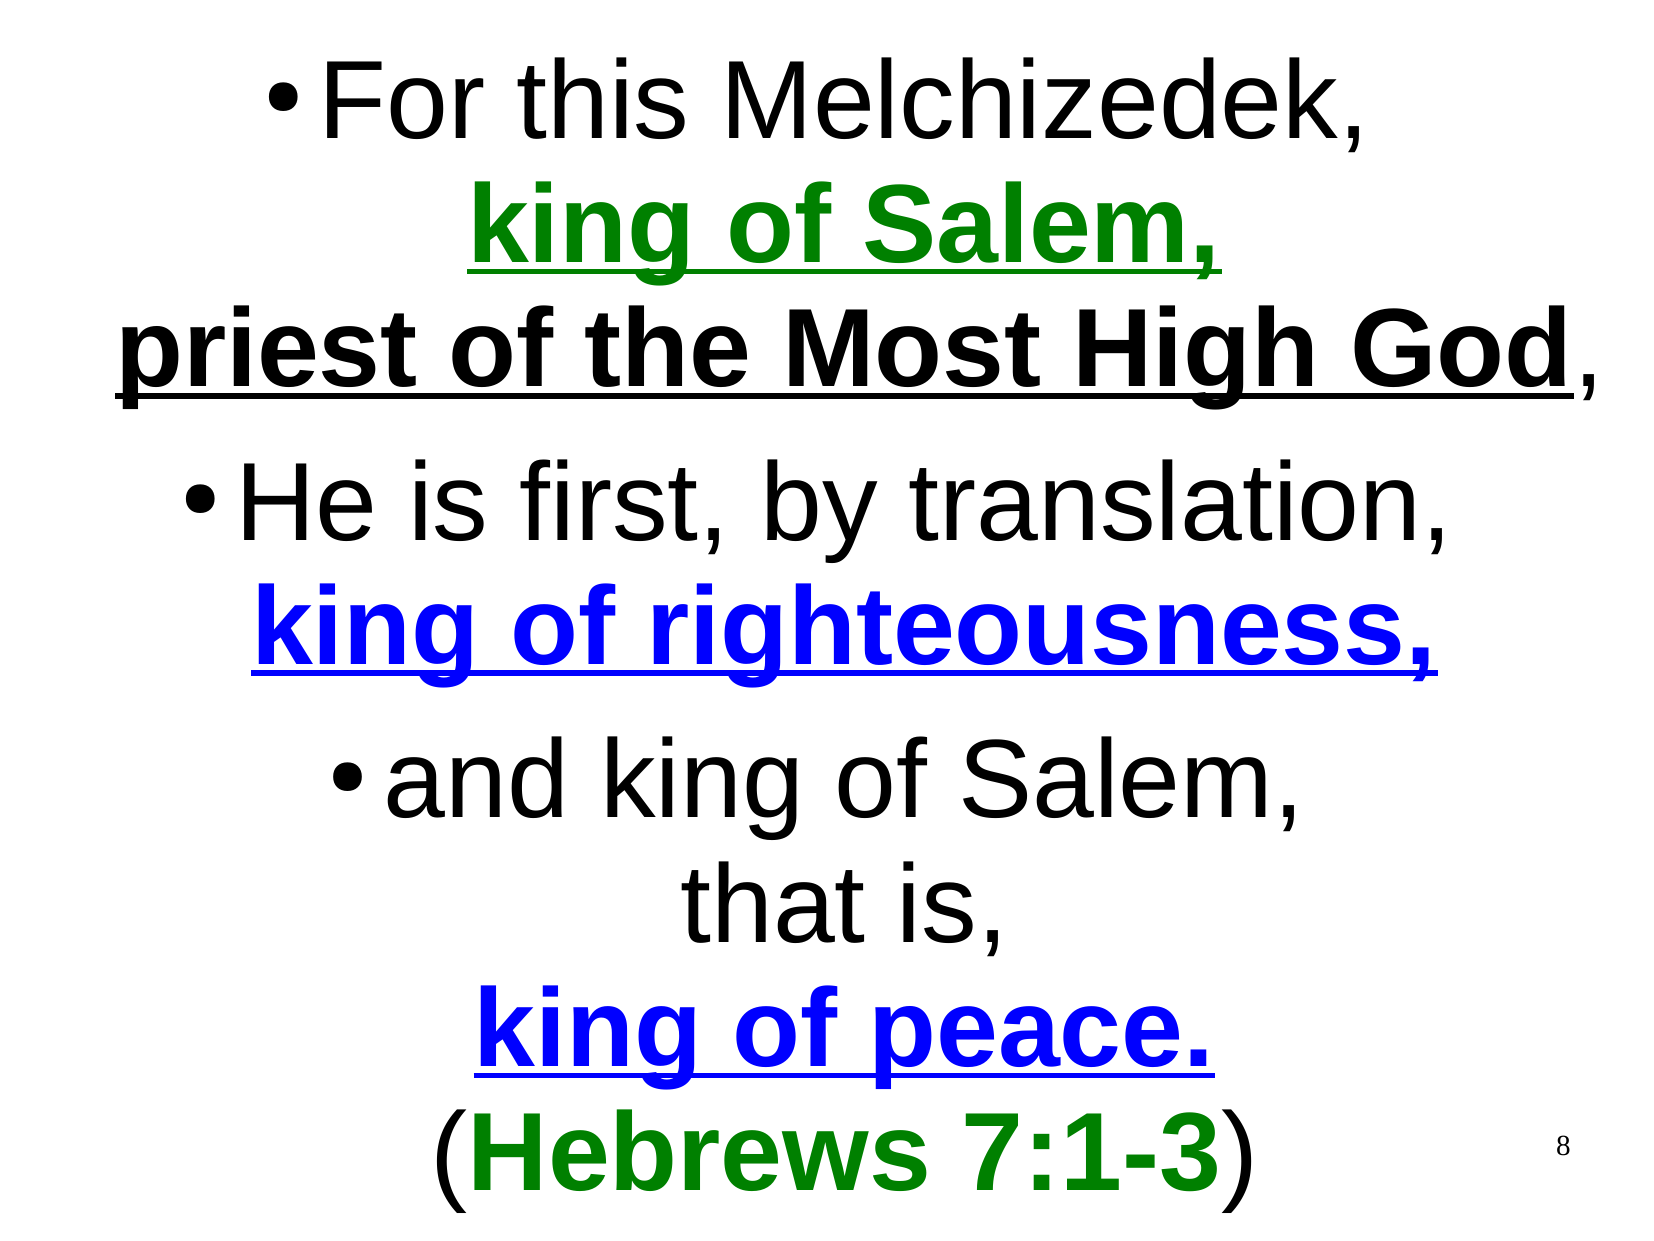

# For this Melchizedek, king of Salem, priest of the Most High God,
He is first, by translation,
king of righteousness,
and king of Salem,
that is,
king of peace.
(Hebrews 7:1-3)
8